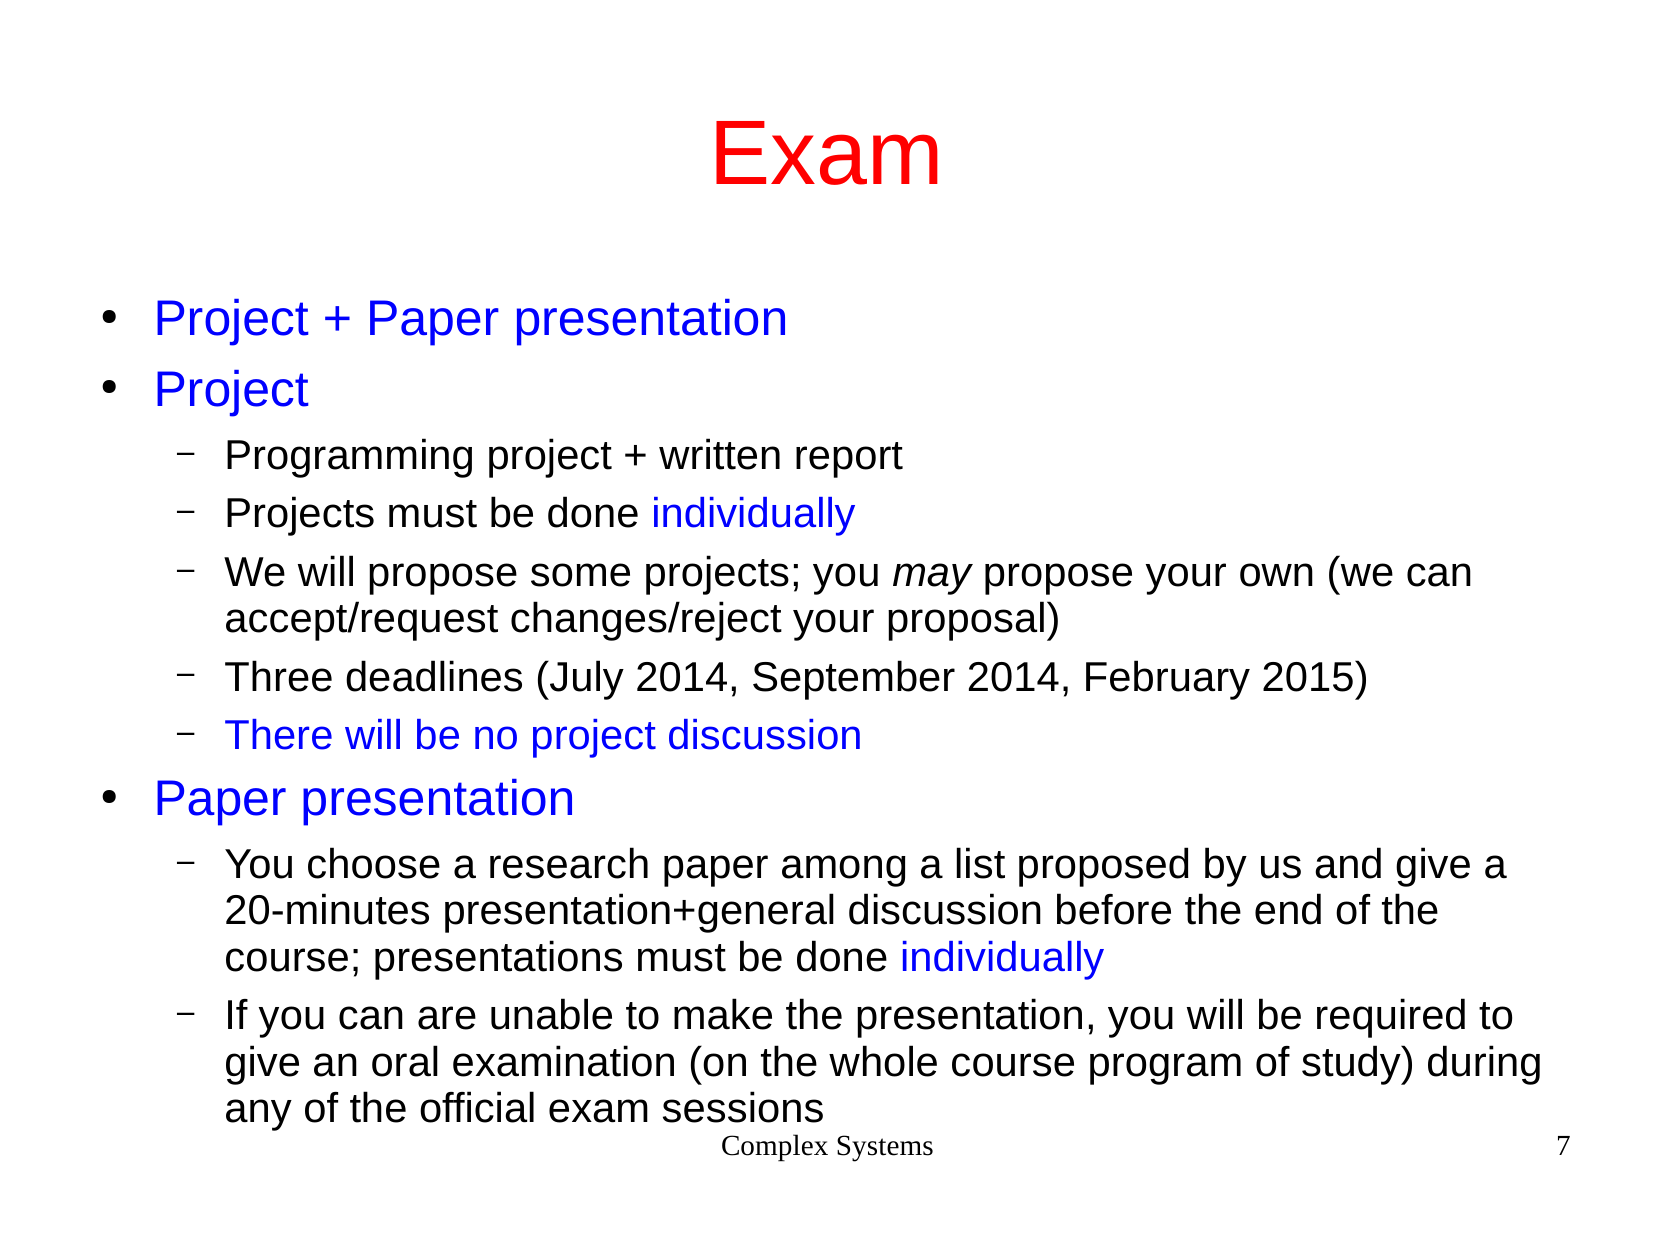

# Exam
Project + Paper presentation
Project
Programming project + written report
Projects must be done individually
We will propose some projects; you may propose your own (we can accept/request changes/reject your proposal)
Three deadlines (July 2014, September 2014, February 2015)
There will be no project discussion
Paper presentation
You choose a research paper among a list proposed by us and give a 20-minutes presentation+general discussion before the end of the course; presentations must be done individually
If you can are unable to make the presentation, you will be required to give an oral examination (on the whole course program of study) during any of the official exam sessions
Complex Systems
7